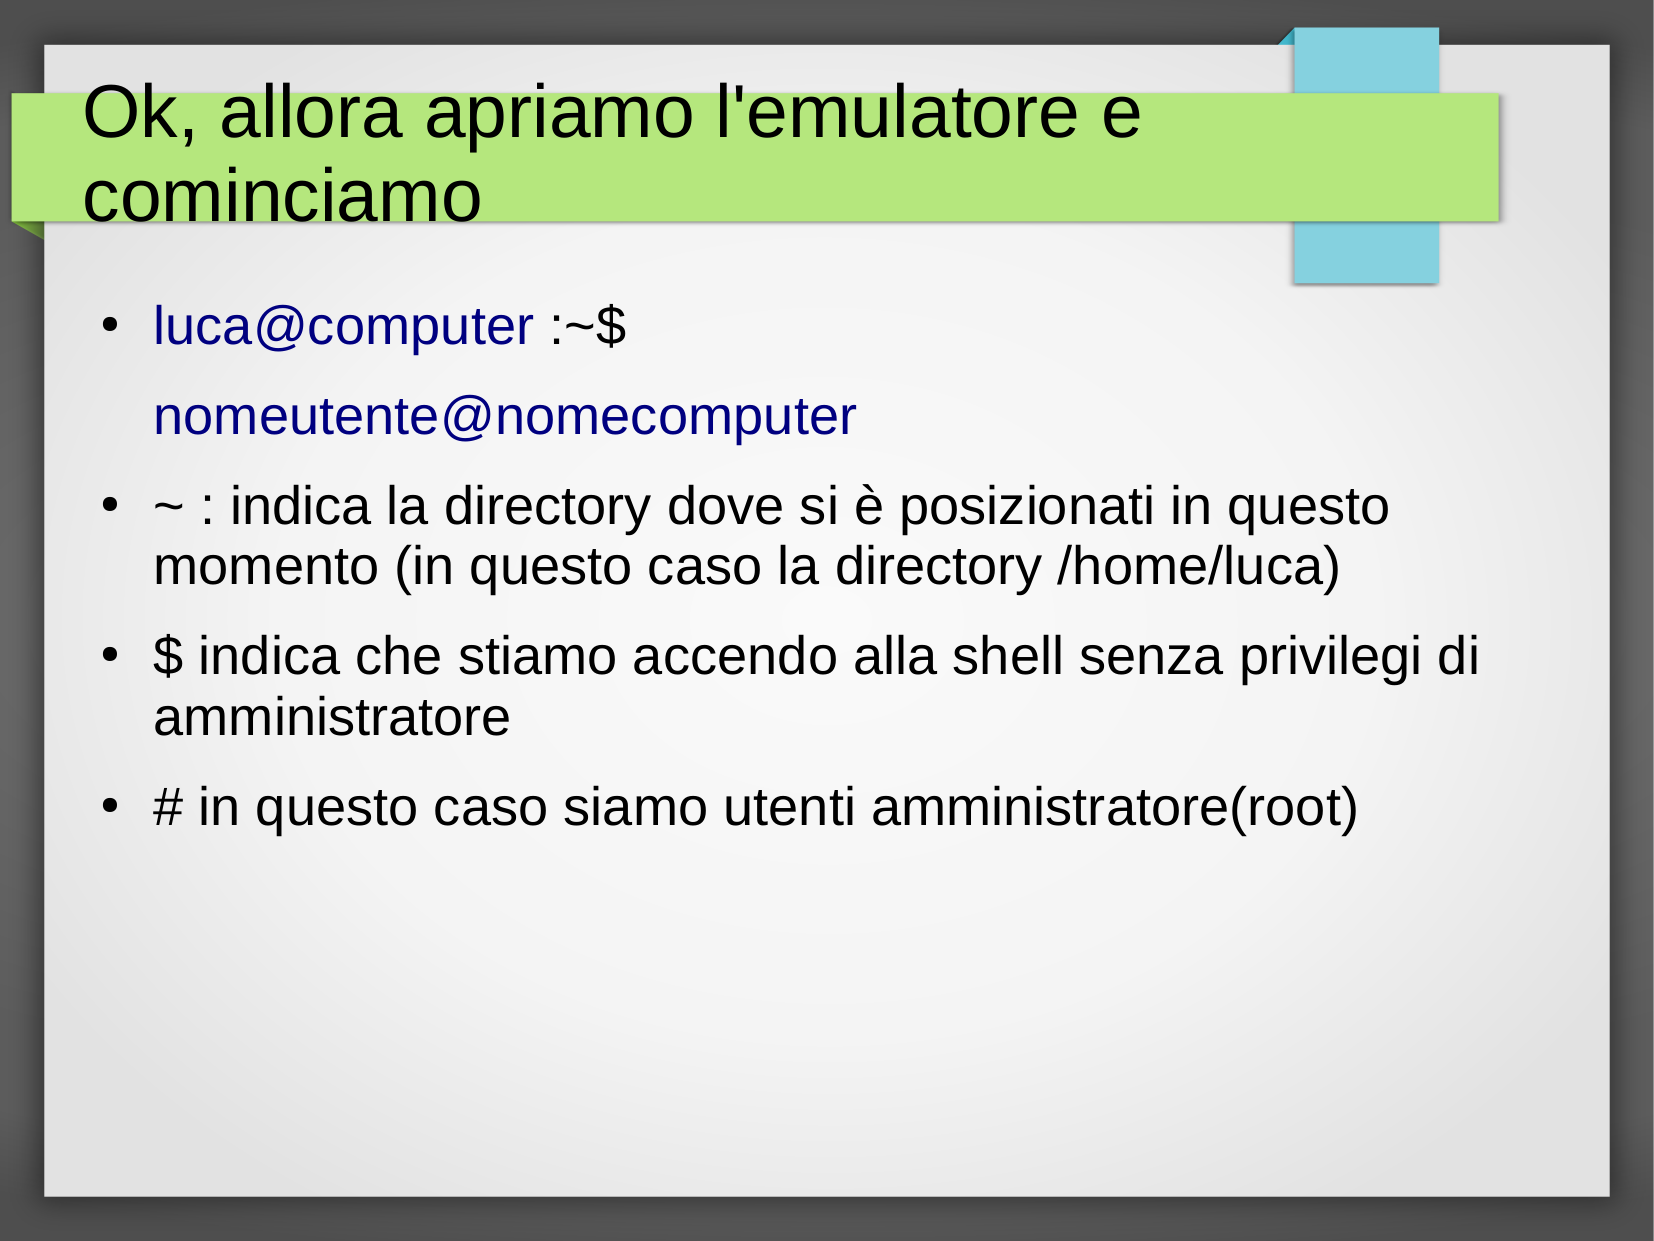

# Ok, allora apriamo l'emulatore e cominciamo
luca@computer :~$
nomeutente@nomecomputer
~ : indica la directory dove si è posizionati in questo momento (in questo caso la directory /home/luca)
$ indica che stiamo accendo alla shell senza privilegi di amministratore
# in questo caso siamo utenti amministratore(root)